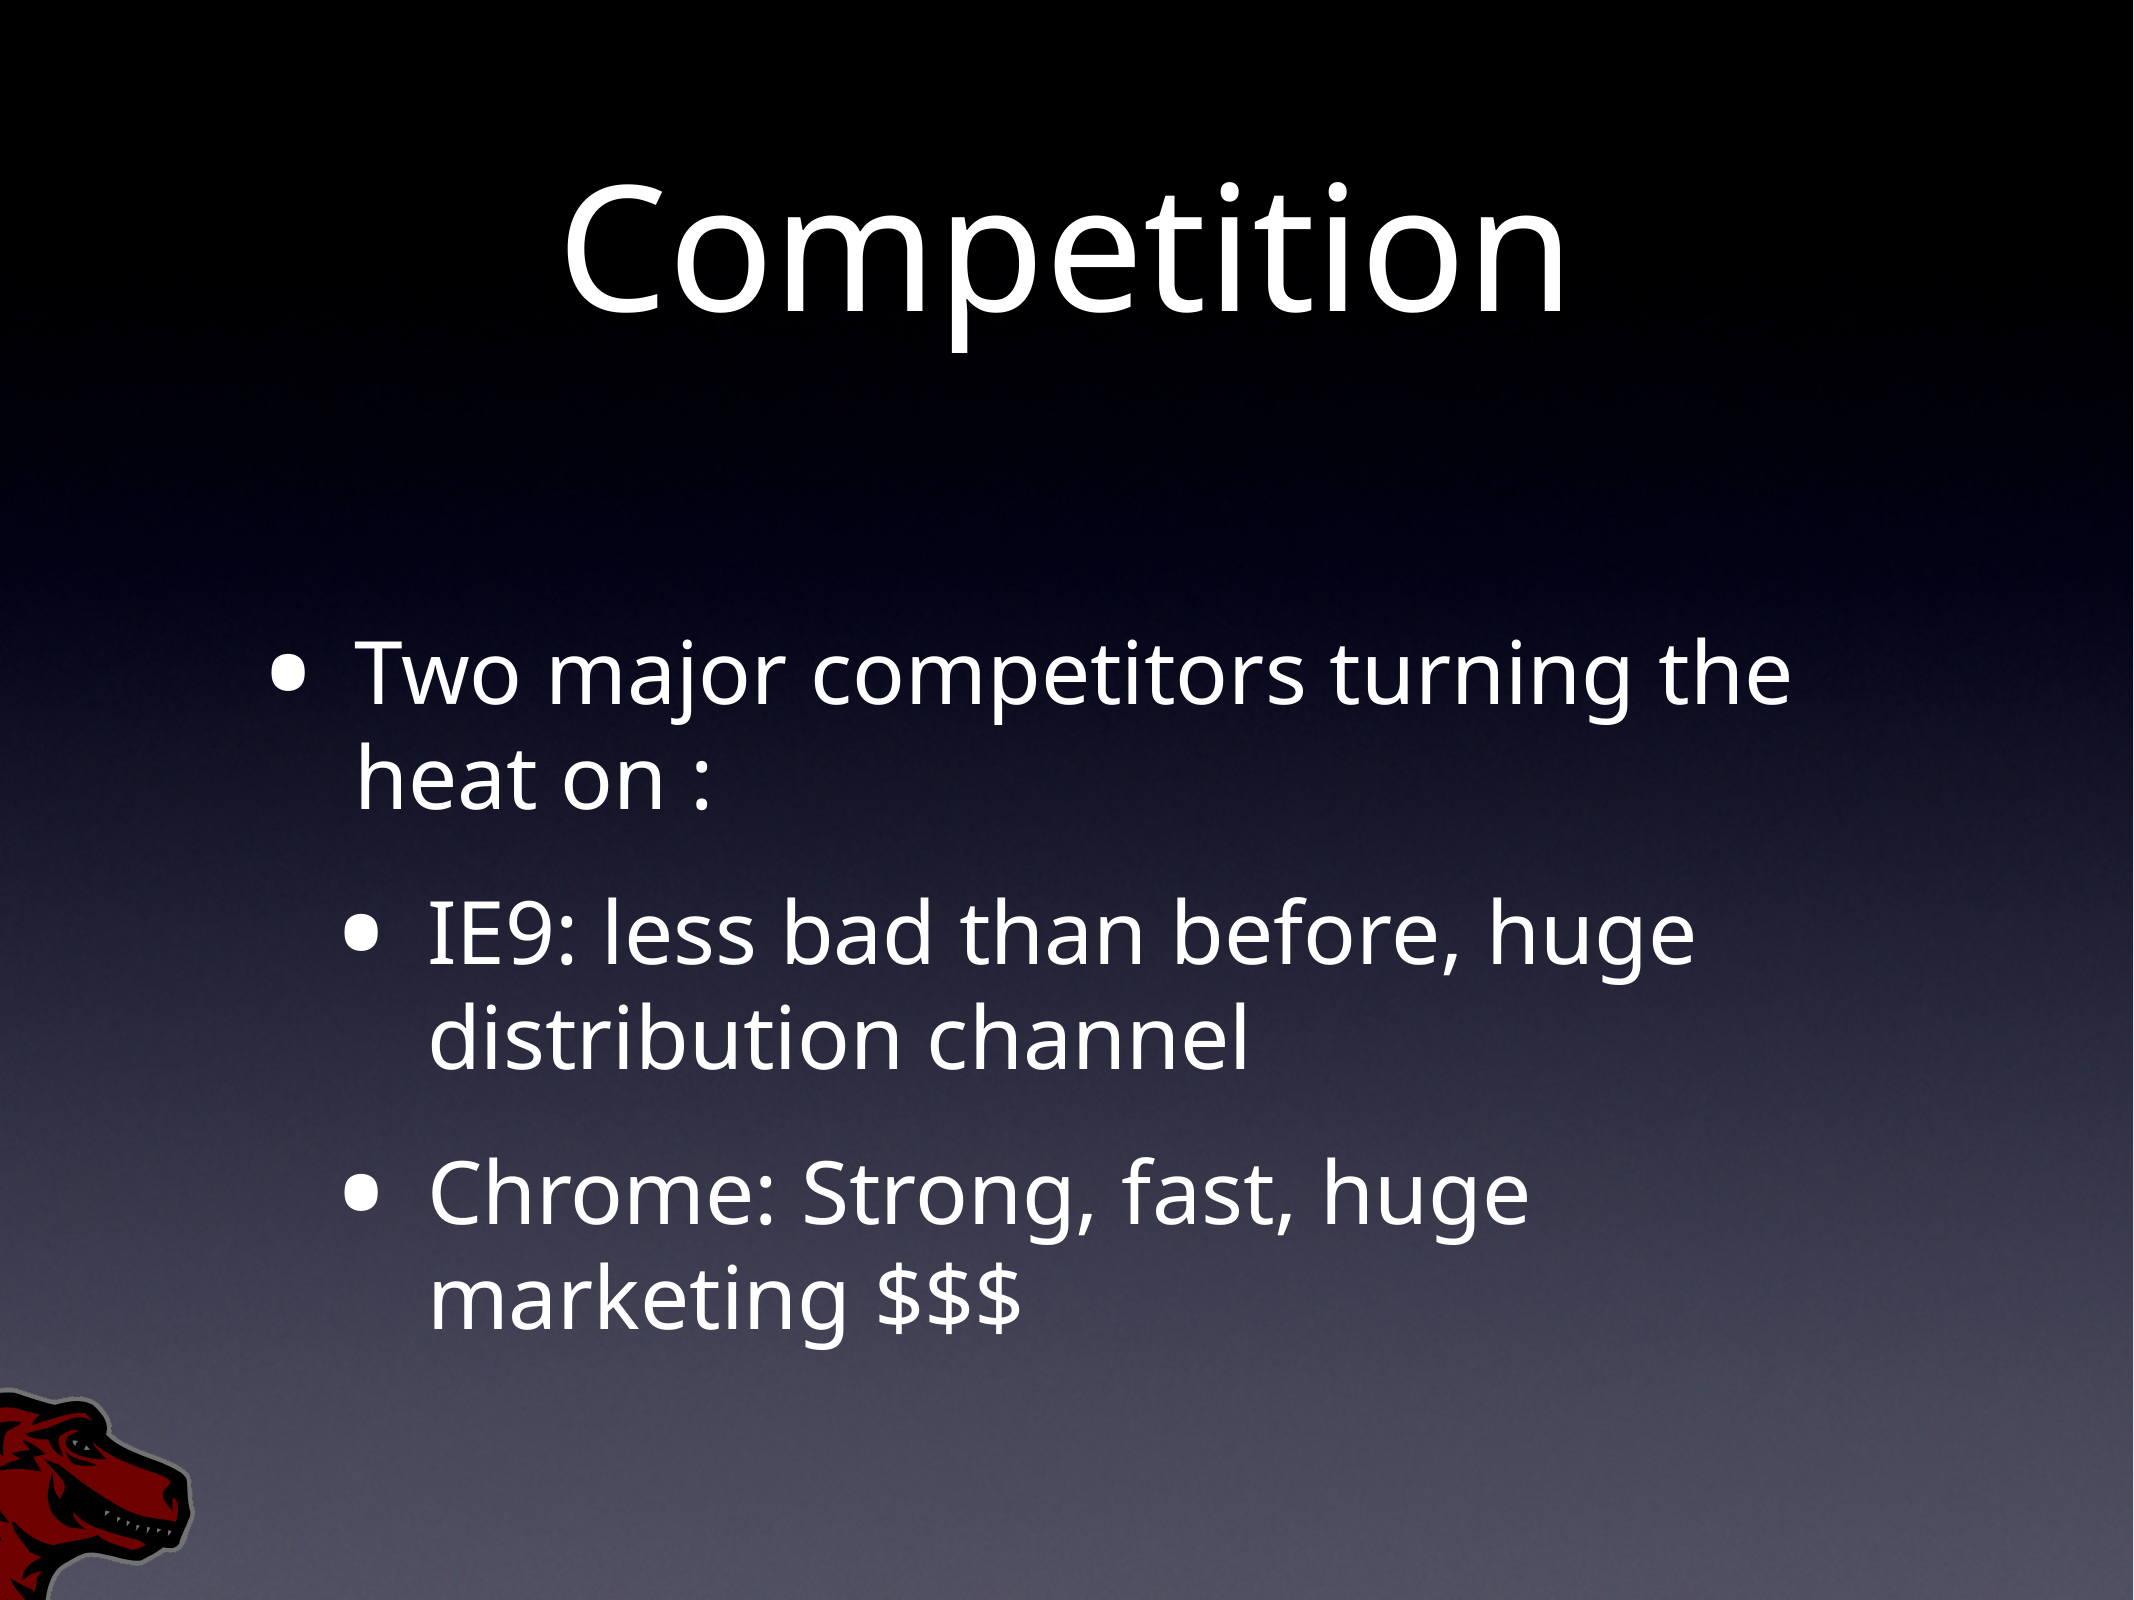

# Competition
Two major competitors turning the heat on :
IE9: less bad than before, huge distribution channel
Chrome: Strong, fast, huge marketing $$$